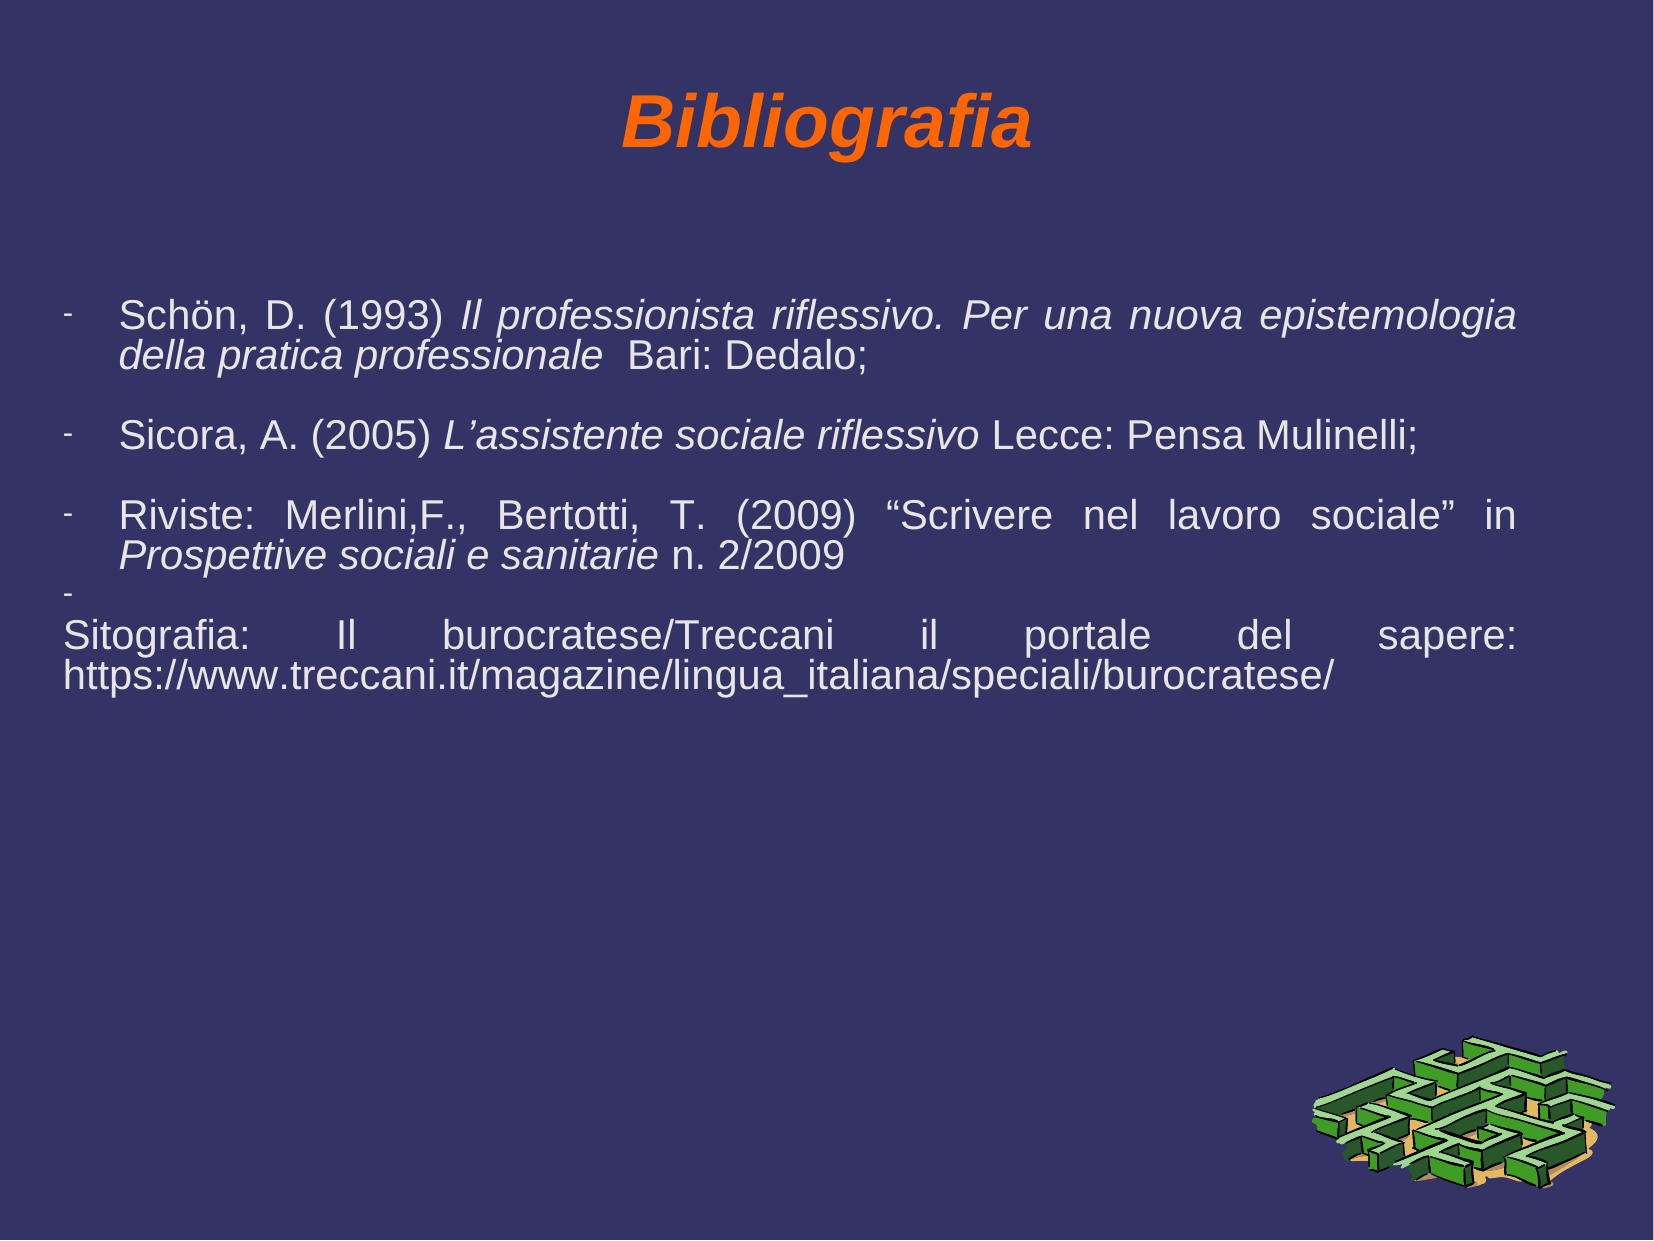

Bibliografia
Schön, D. (1993) Il professionista riflessivo. Per una nuova epistemologia della pratica professionale Bari: Dedalo;
Sicora, A. (2005) L’assistente sociale riflessivo Lecce: Pensa Mulinelli;
Riviste: Merlini,F., Bertotti, T. (2009) “Scrivere nel lavoro sociale” in Prospettive sociali e sanitarie n. 2/2009
Sitografia: Il burocratese/Treccani il portale del sapere: https://www.treccani.it/magazine/lingua_italiana/speciali/burocratese/